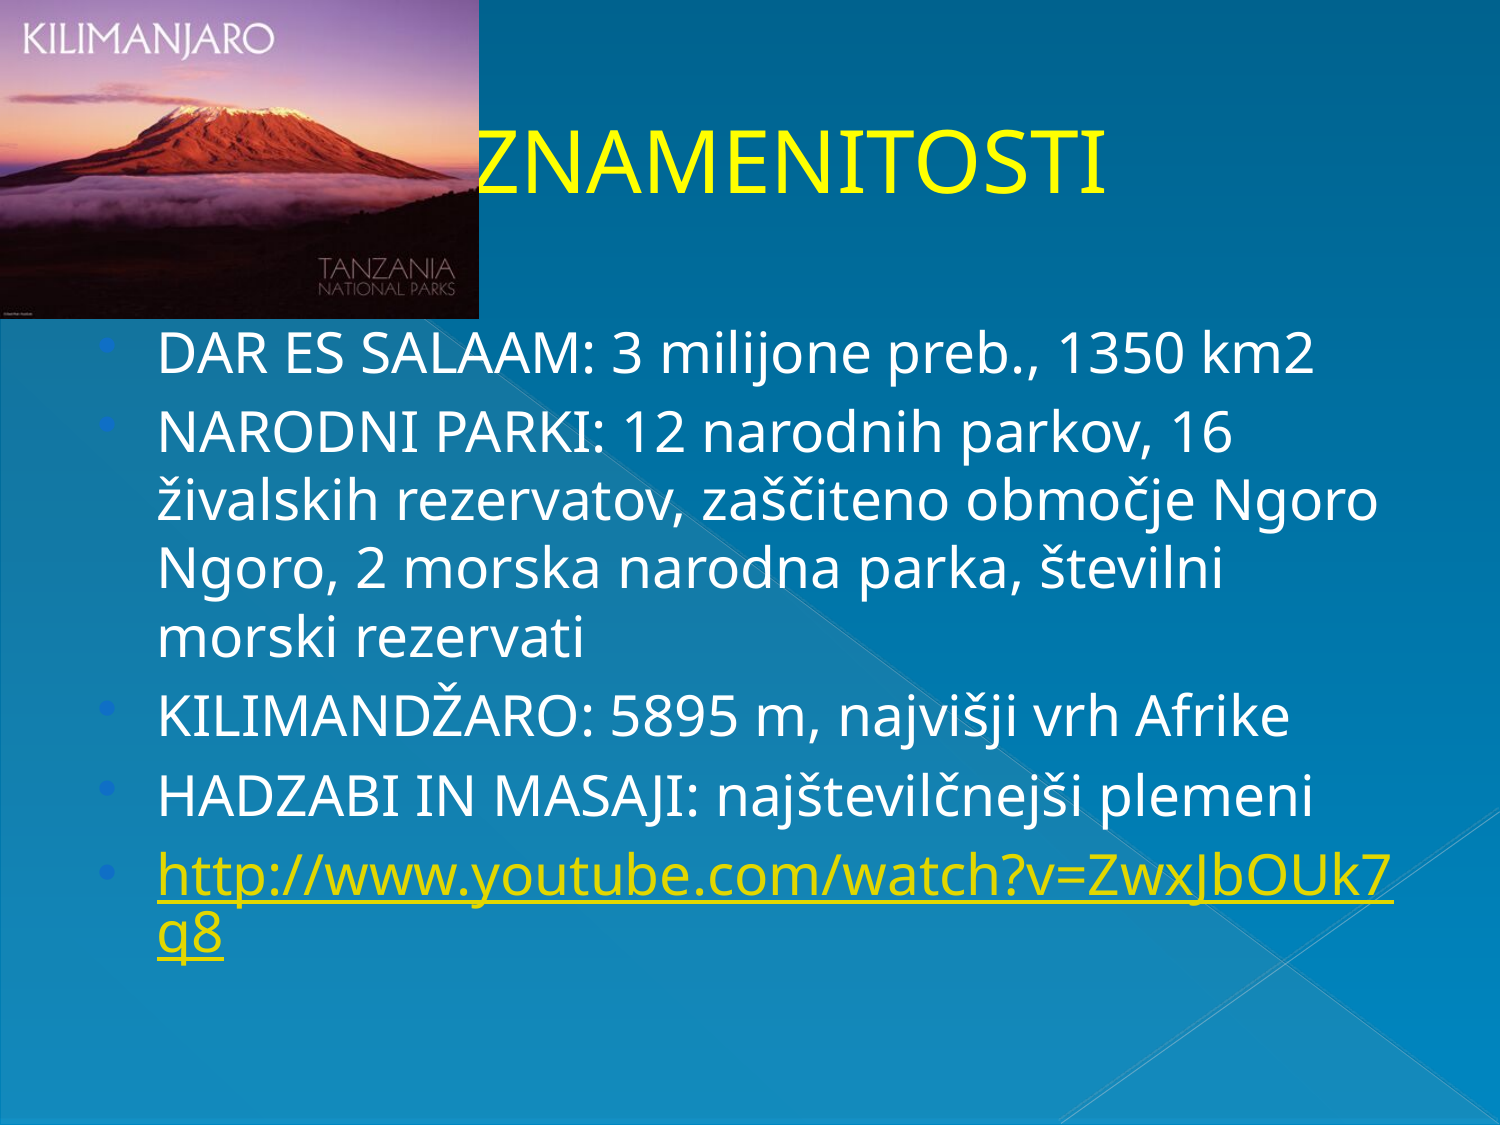

# ZNAMENITOSTI
DAR ES SALAAM: 3 milijone preb., 1350 km2
NARODNI PARKI: 12 narodnih parkov, 16 živalskih rezervatov, zaščiteno območje Ngoro Ngoro, 2 morska narodna parka, številni morski rezervati
KILIMANDŽARO: 5895 m, najvišji vrh Afrike
HADZABI IN MASAJI: najštevilčnejši plemeni
http://www.youtube.com/watch?v=ZwxJbOUk7q8